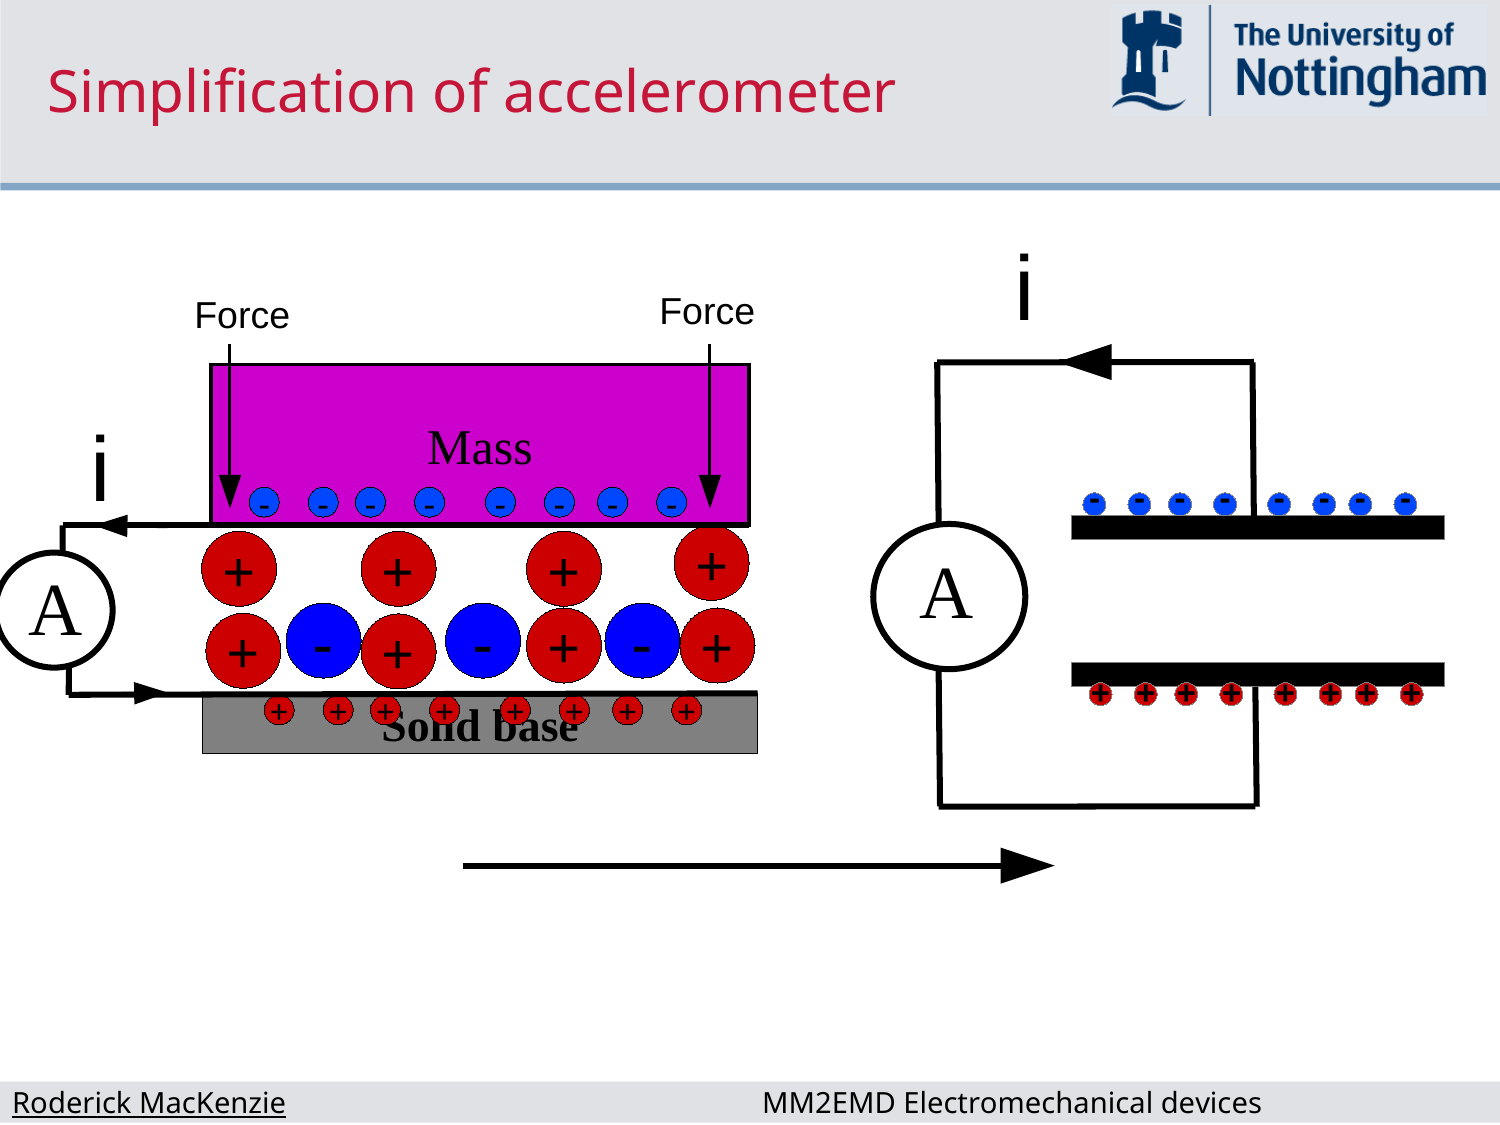

# Simplification of accelerometer
i
Force
Force
Mass
i
-
-
-
-
-
-
-
-
-
-
-
-
-
-
-
-
+
+
+
+
A
A
-
-
-
+
+
+
+
+
+
+
+
+
+
+
+
Solid base
+
+
+
+
+
+
+
+